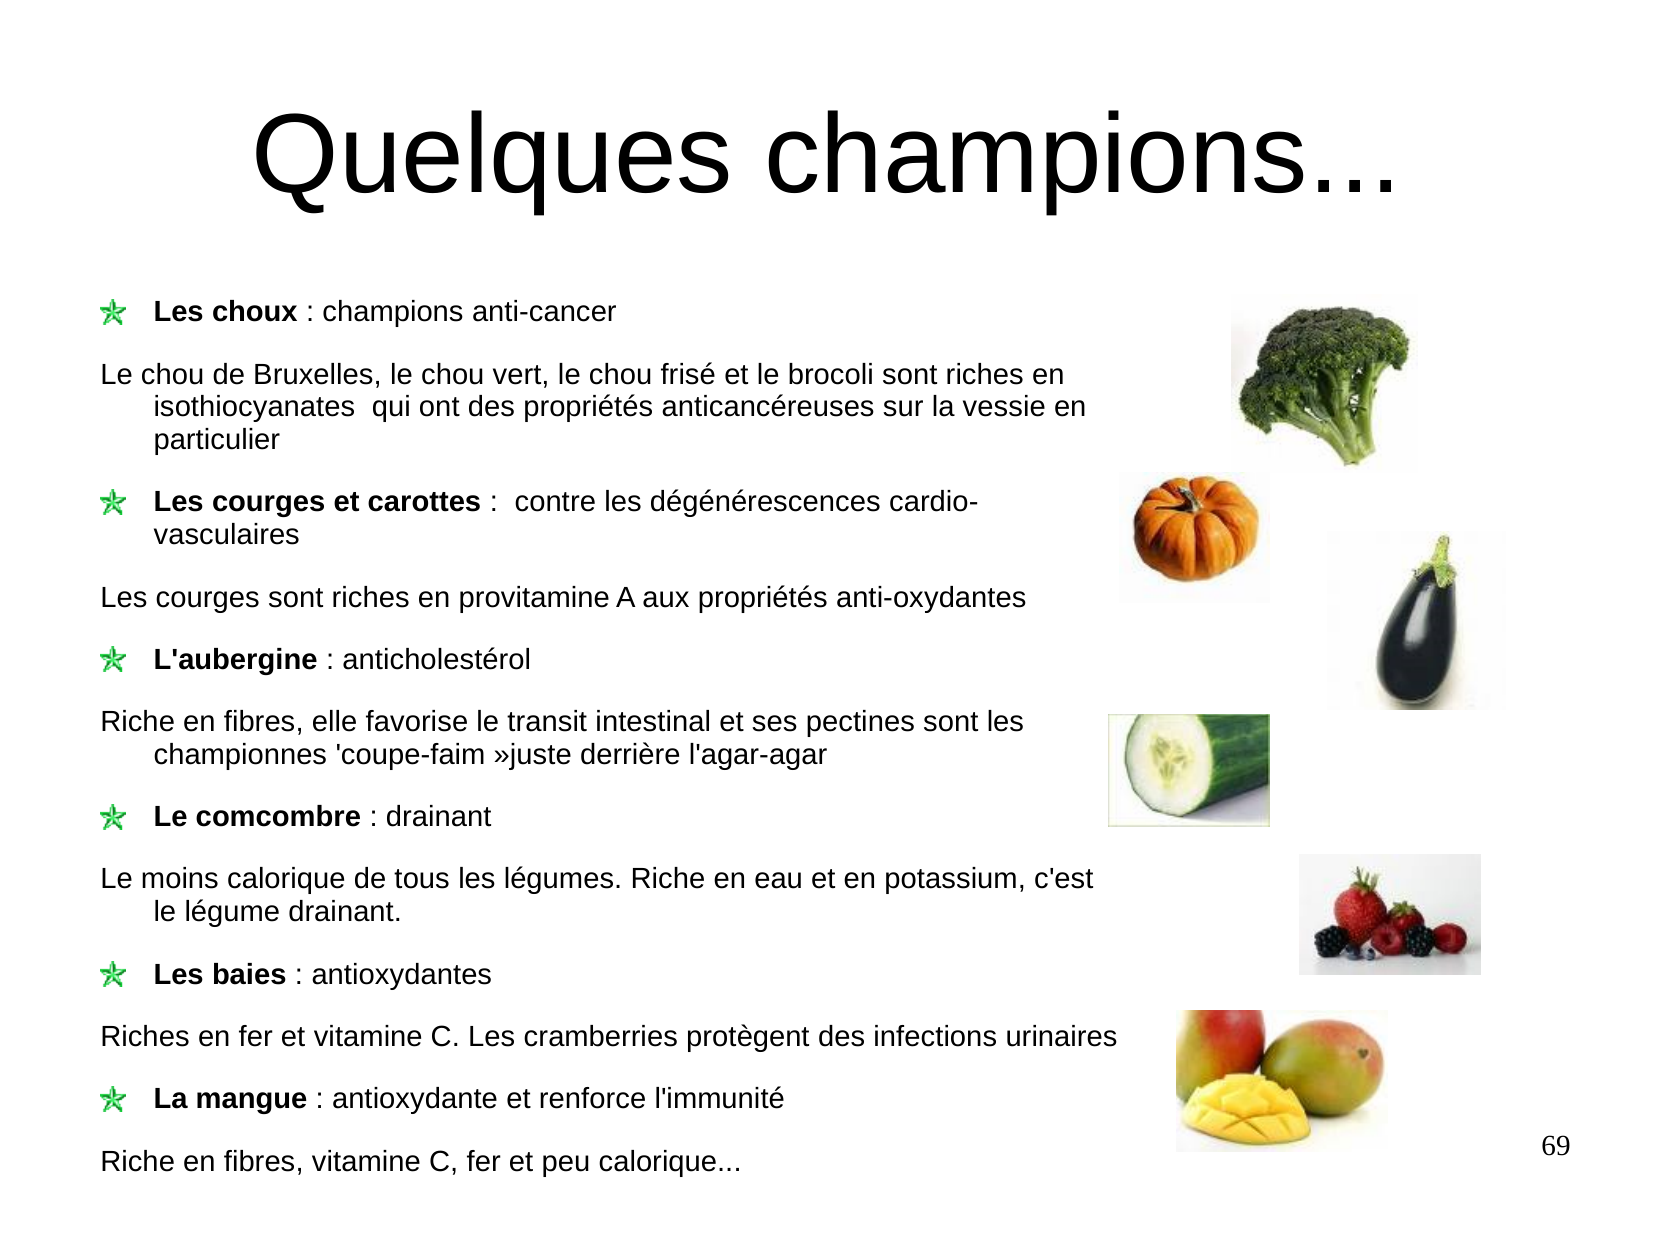

# Quelques champions...
Les choux : champions anti-cancer
Le chou de Bruxelles, le chou vert, le chou frisé et le brocoli sont riches en isothiocyanates qui ont des propriétés anticancéreuses sur la vessie en particulier
Les courges et carottes : contre les dégénérescences cardio-vasculaires
Les courges sont riches en provitamine A aux propriétés anti-oxydantes
L'aubergine : anticholestérol
Riche en fibres, elle favorise le transit intestinal et ses pectines sont les championnes 'coupe-faim »juste derrière l'agar-agar
Le comcombre : drainant
Le moins calorique de tous les légumes. Riche en eau et en potassium, c'est le légume drainant.
Les baies : antioxydantes
Riches en fer et vitamine C. Les cramberries protègent des infections urinaires
La mangue : antioxydante et renforce l'immunité
Riche en fibres, vitamine C, fer et peu calorique...
69